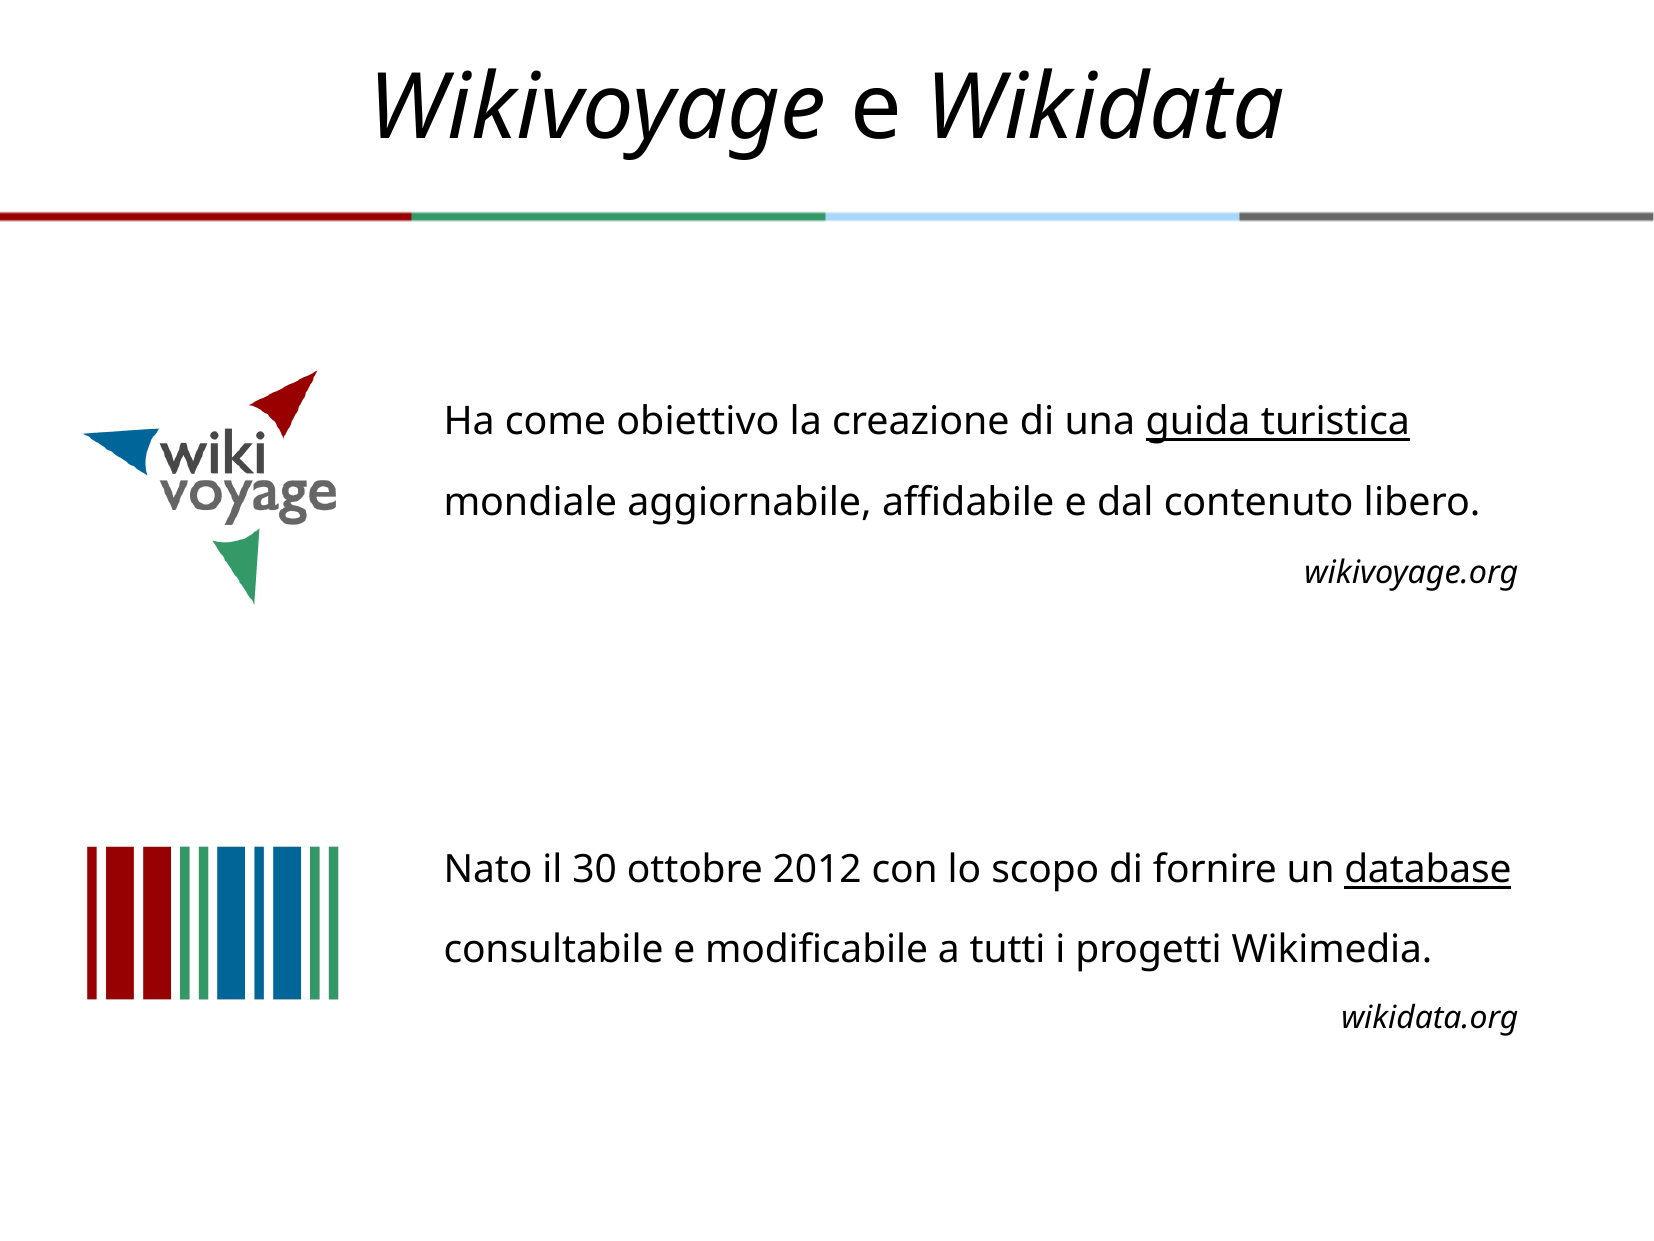

# Wikivoyage e Wikidata
Ha come obiettivo la creazione di una guida turistica mondiale aggiornabile, affidabile e dal contenuto libero.
wikivoyage.org
Nato il 30 ottobre 2012 con lo scopo di fornire un database consultabile e modificabile a tutti i progetti Wikimedia.
wikidata.org